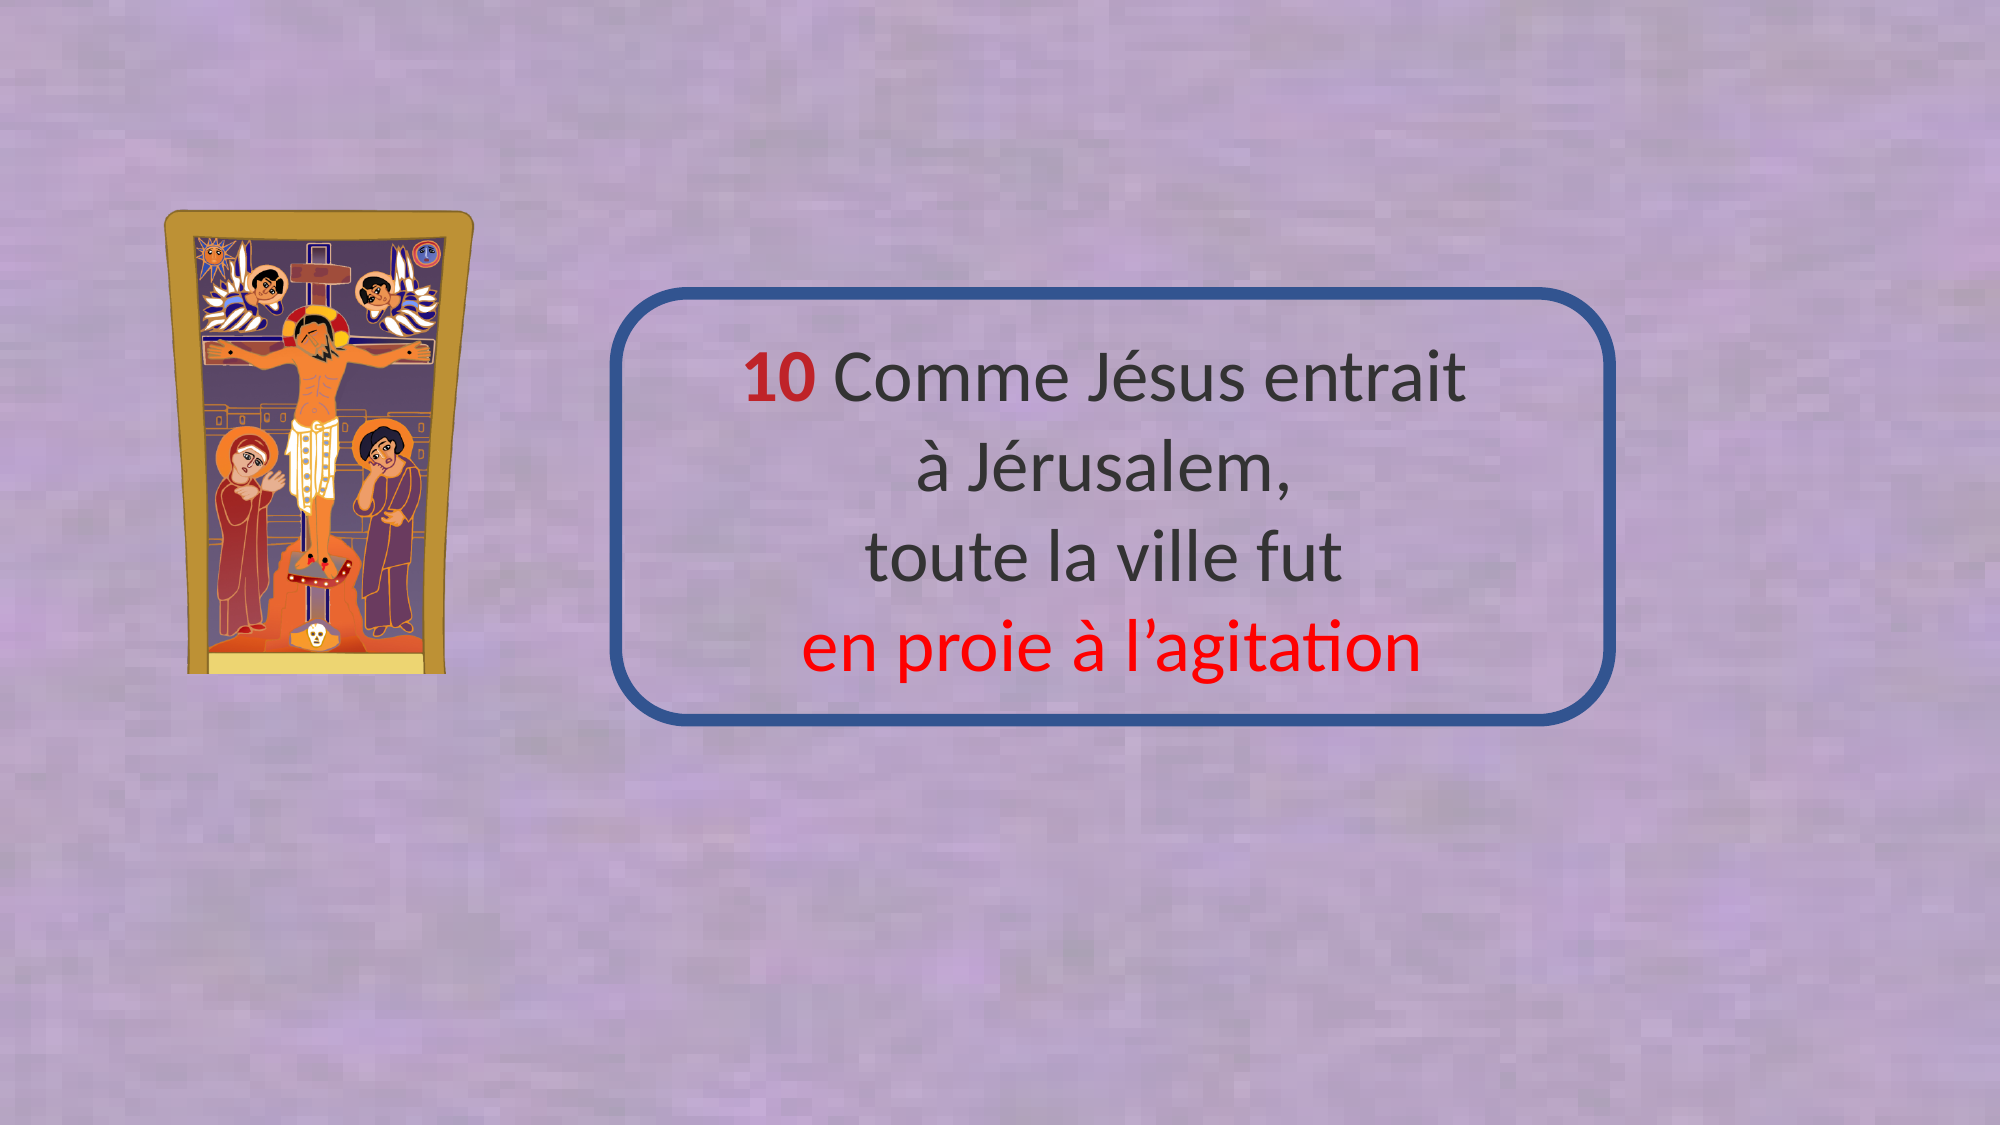

10 Comme Jésus entrait
à Jérusalem,
toute la ville fut
en proie à l’agitation